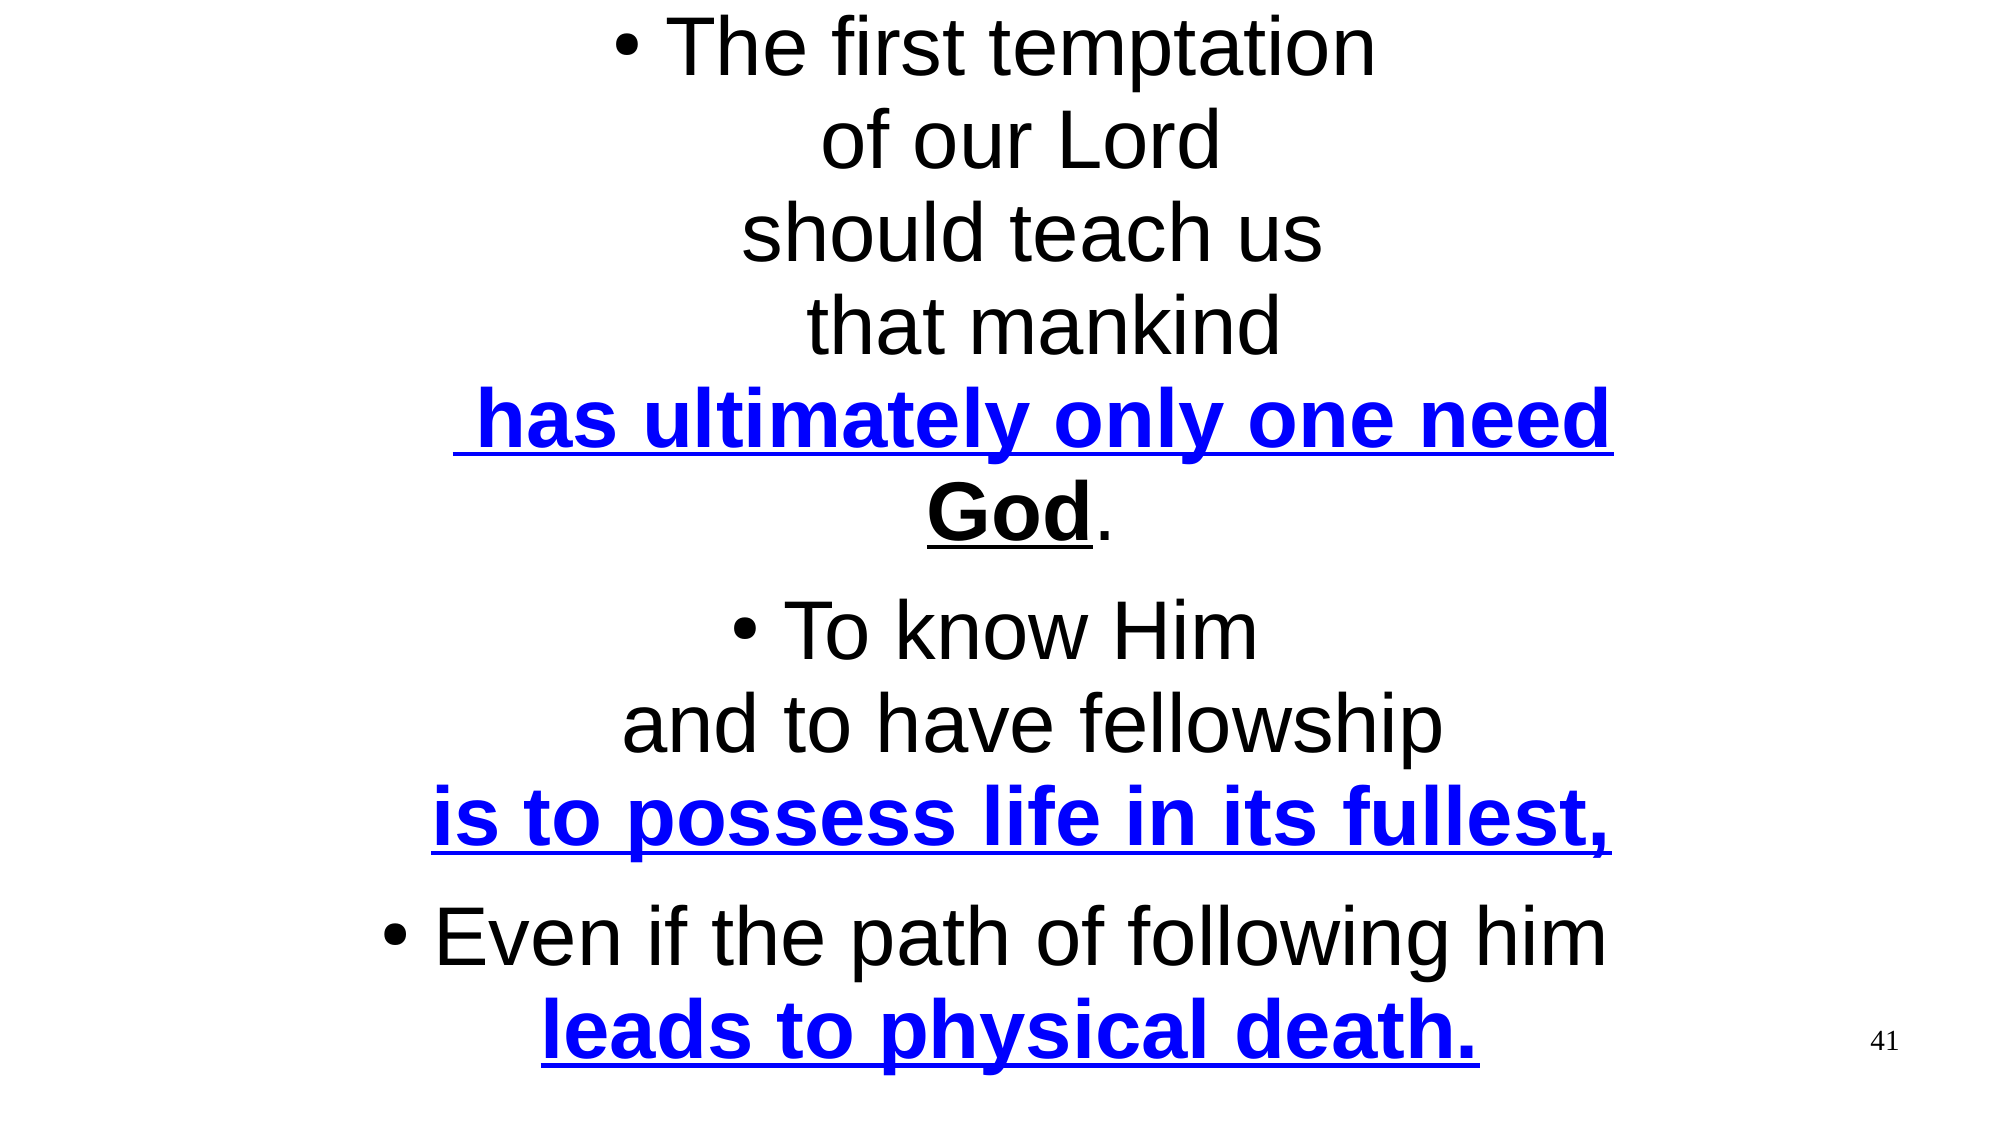

# The first temptation of our Lord should teach us that mankind has ultimately only one need God.
To know Him
and to have fellowship
is to possess life in its fullest,
Even if the path of following him
leads to physical death.
41